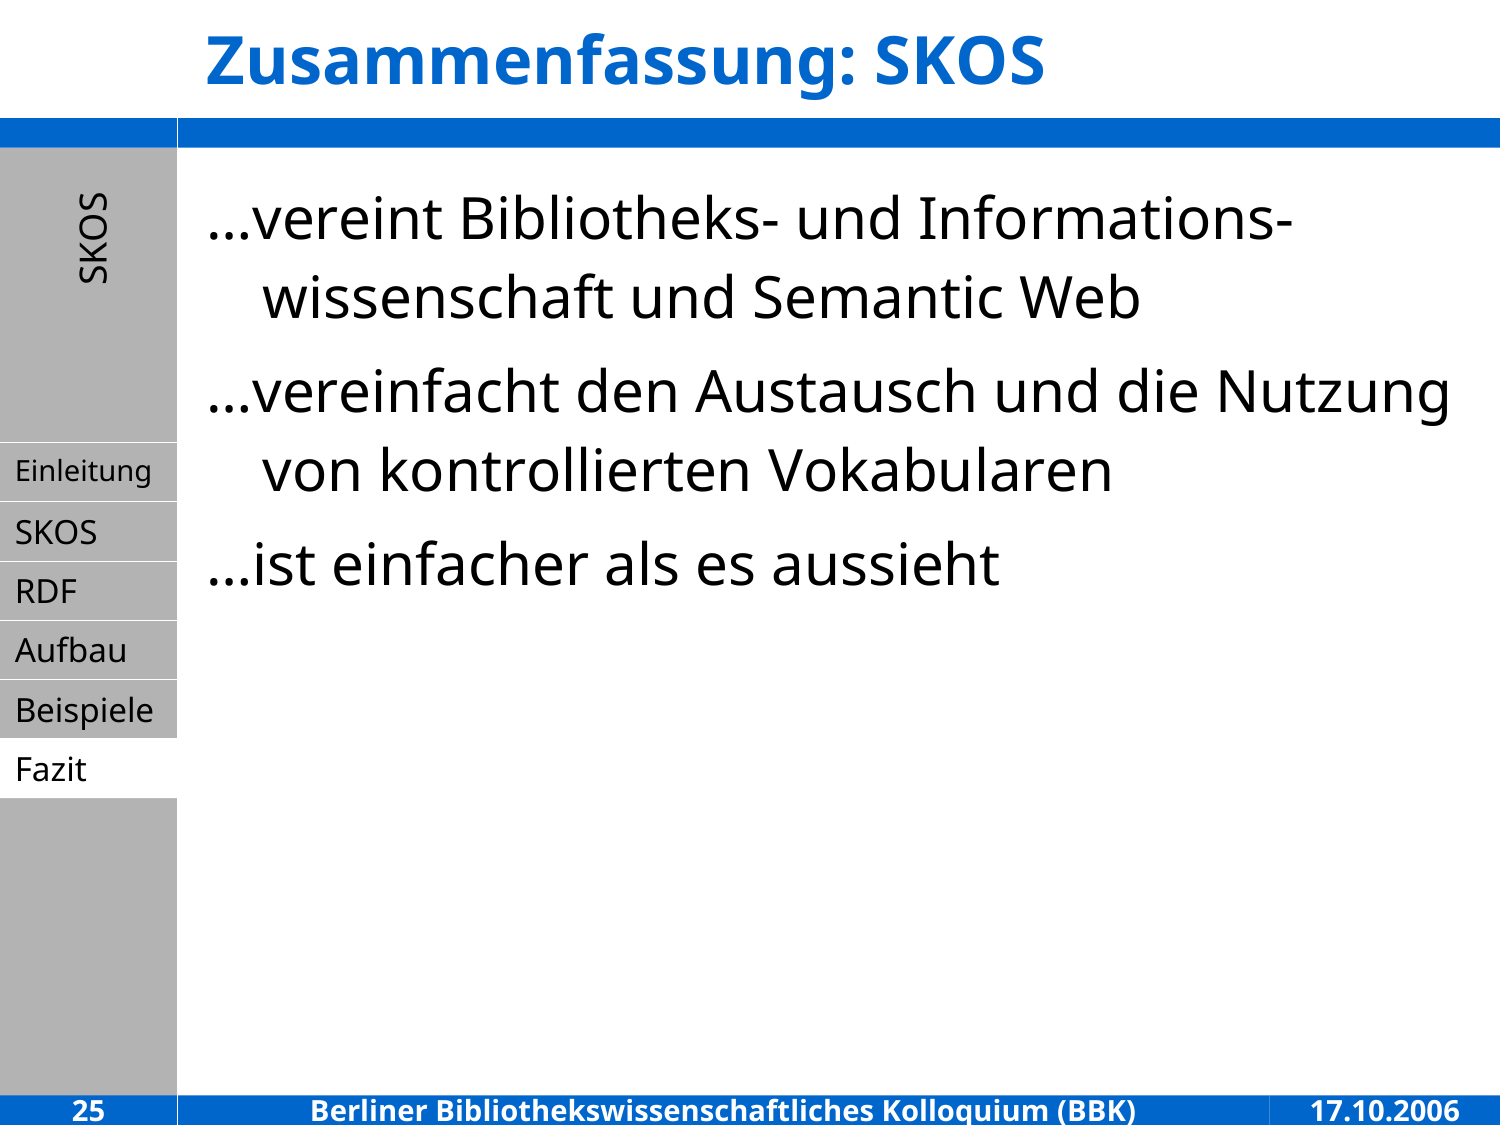

Zusammenfassung: SKOS
# …vereint Bibliotheks- und Informations-wissenschaft und Semantic Web
…vereinfacht den Austausch und die Nutzung von kontrollierten Vokabularen
…ist einfacher als es aussieht
Fazit